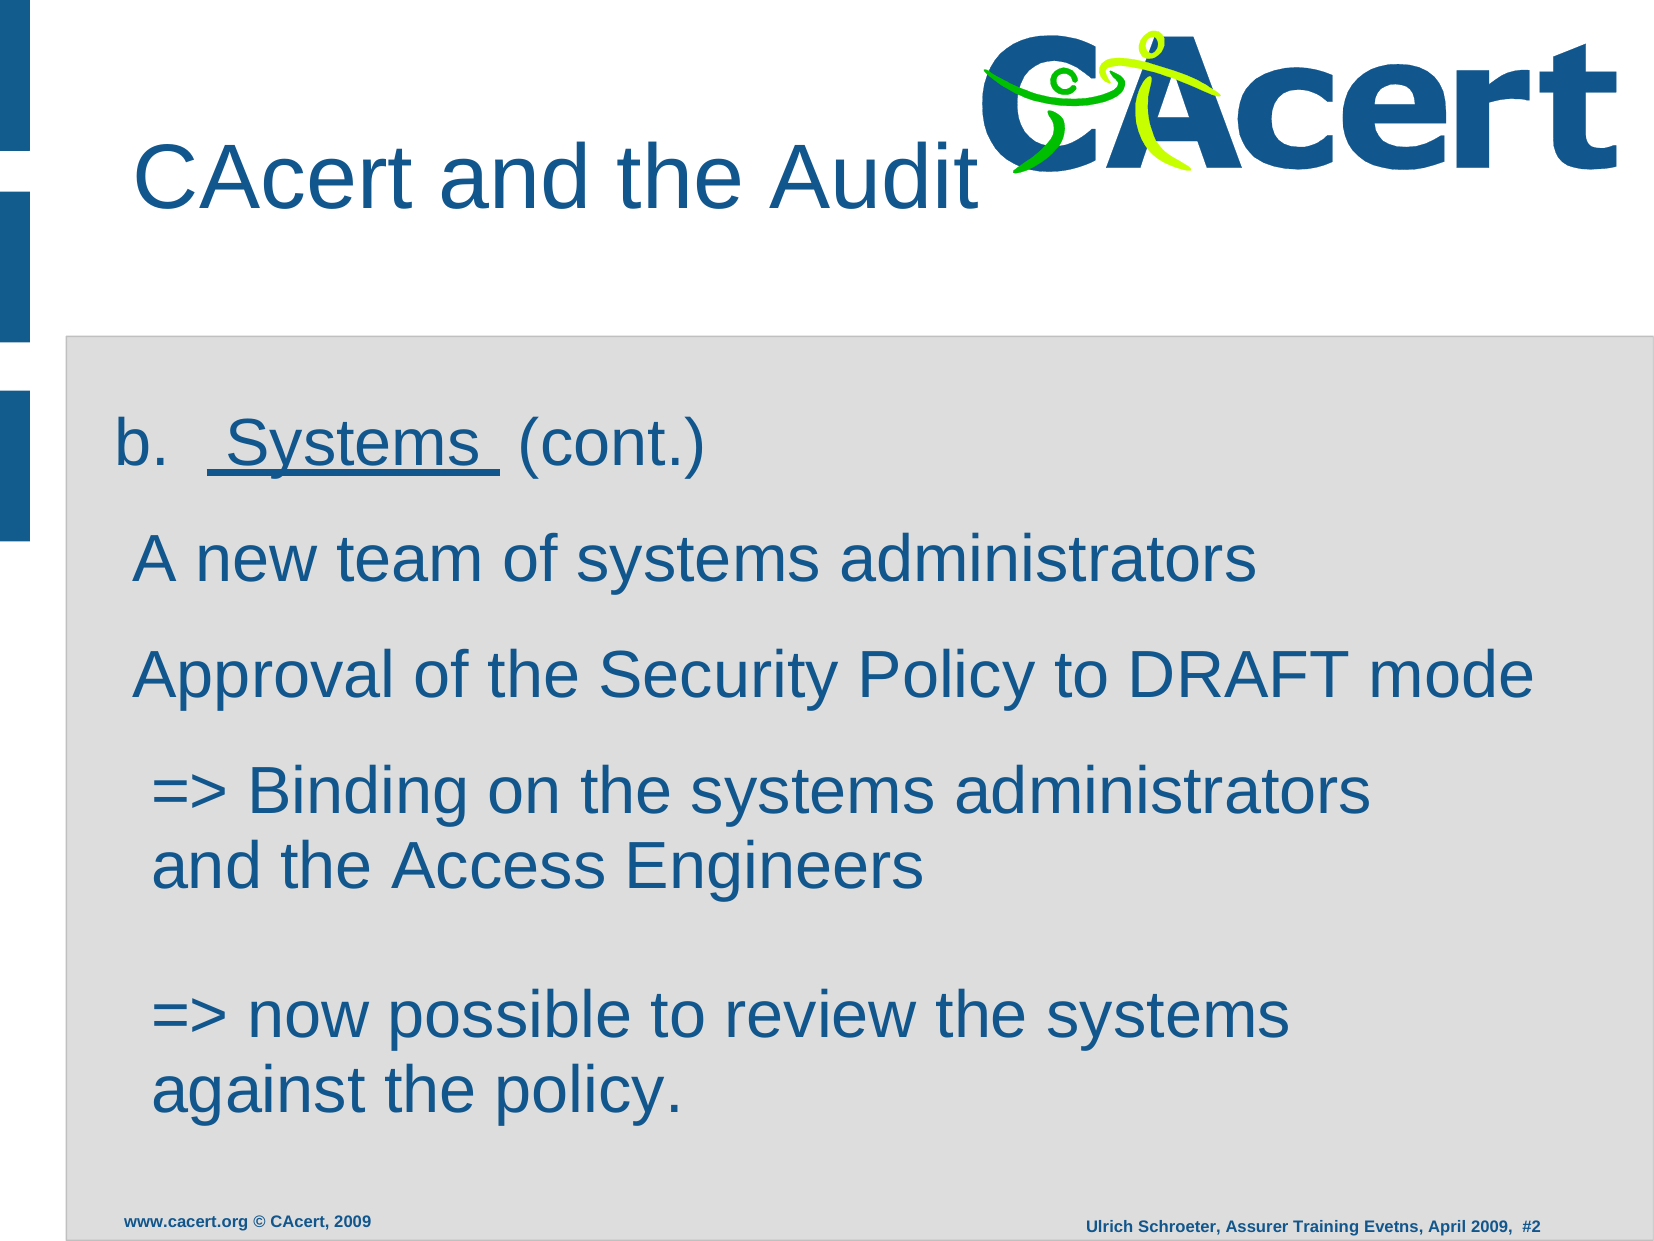

CAcert and the Audit
b. Systems (cont.)
 A new team of systems administrators
 Approval of the Security Policy to DRAFT mode
 => Binding on the systems administrators
 and the Access Engineers
 => now possible to review the systems
 against the policy.